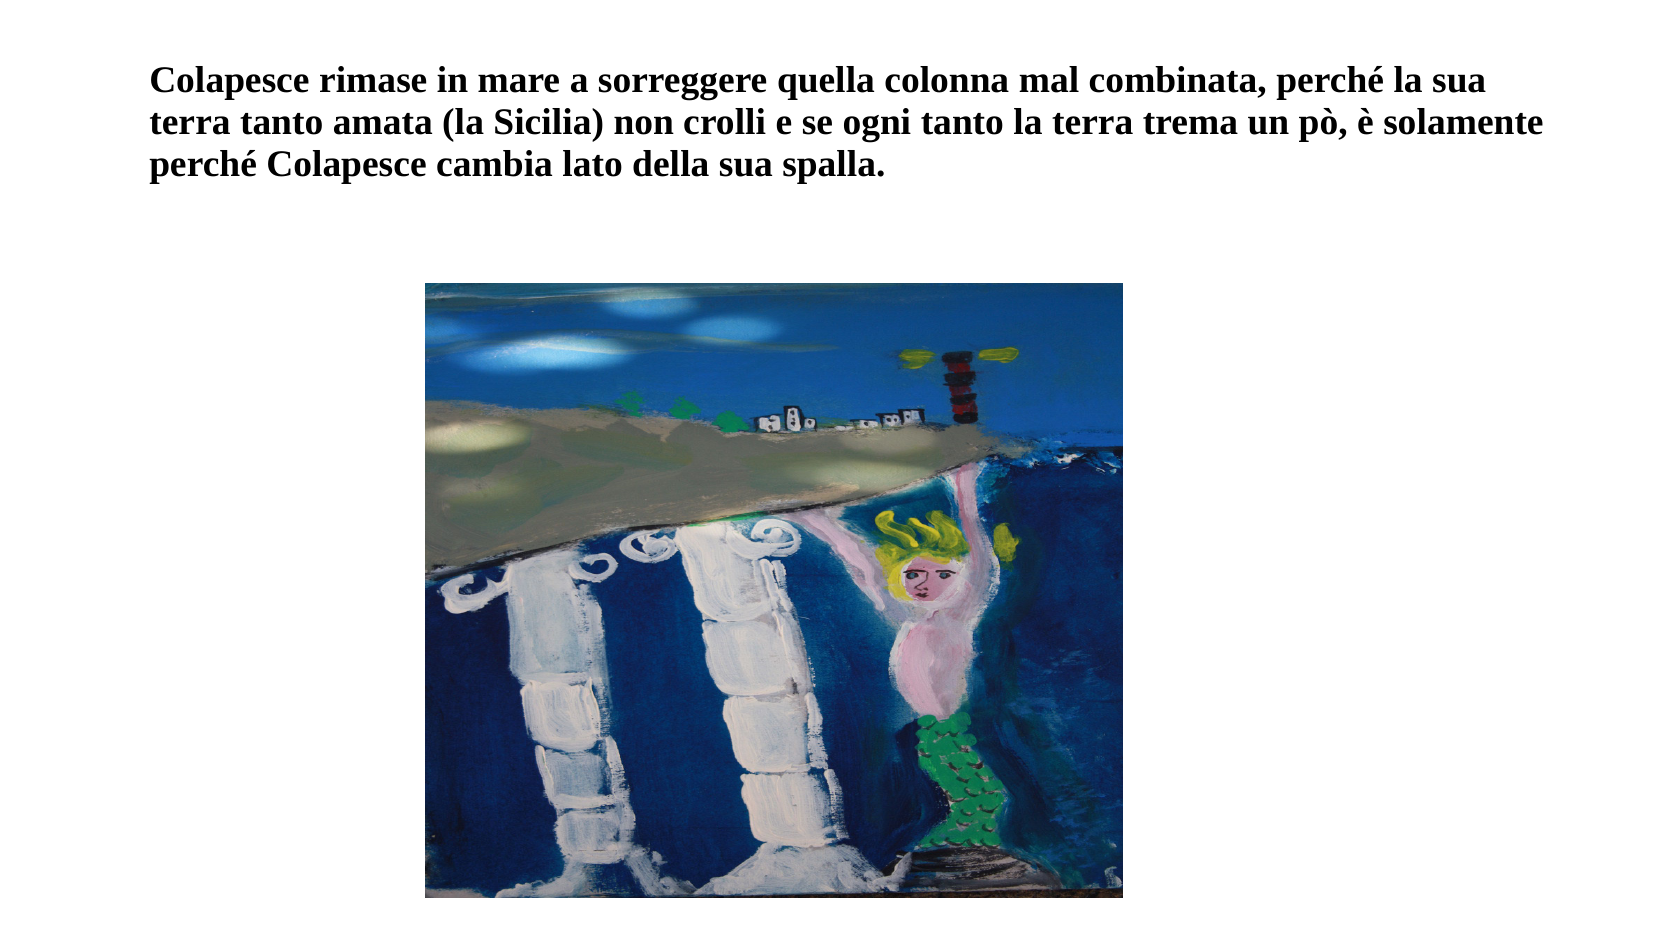

# Colapesce rimase in mare a sorreggere quella colonna mal combinata, perché la sua terra tanto amata (la Sicilia) non crolli e se ogni tanto la terra trema un pò, è solamente perché Colapesce cambia lato della sua spalla.